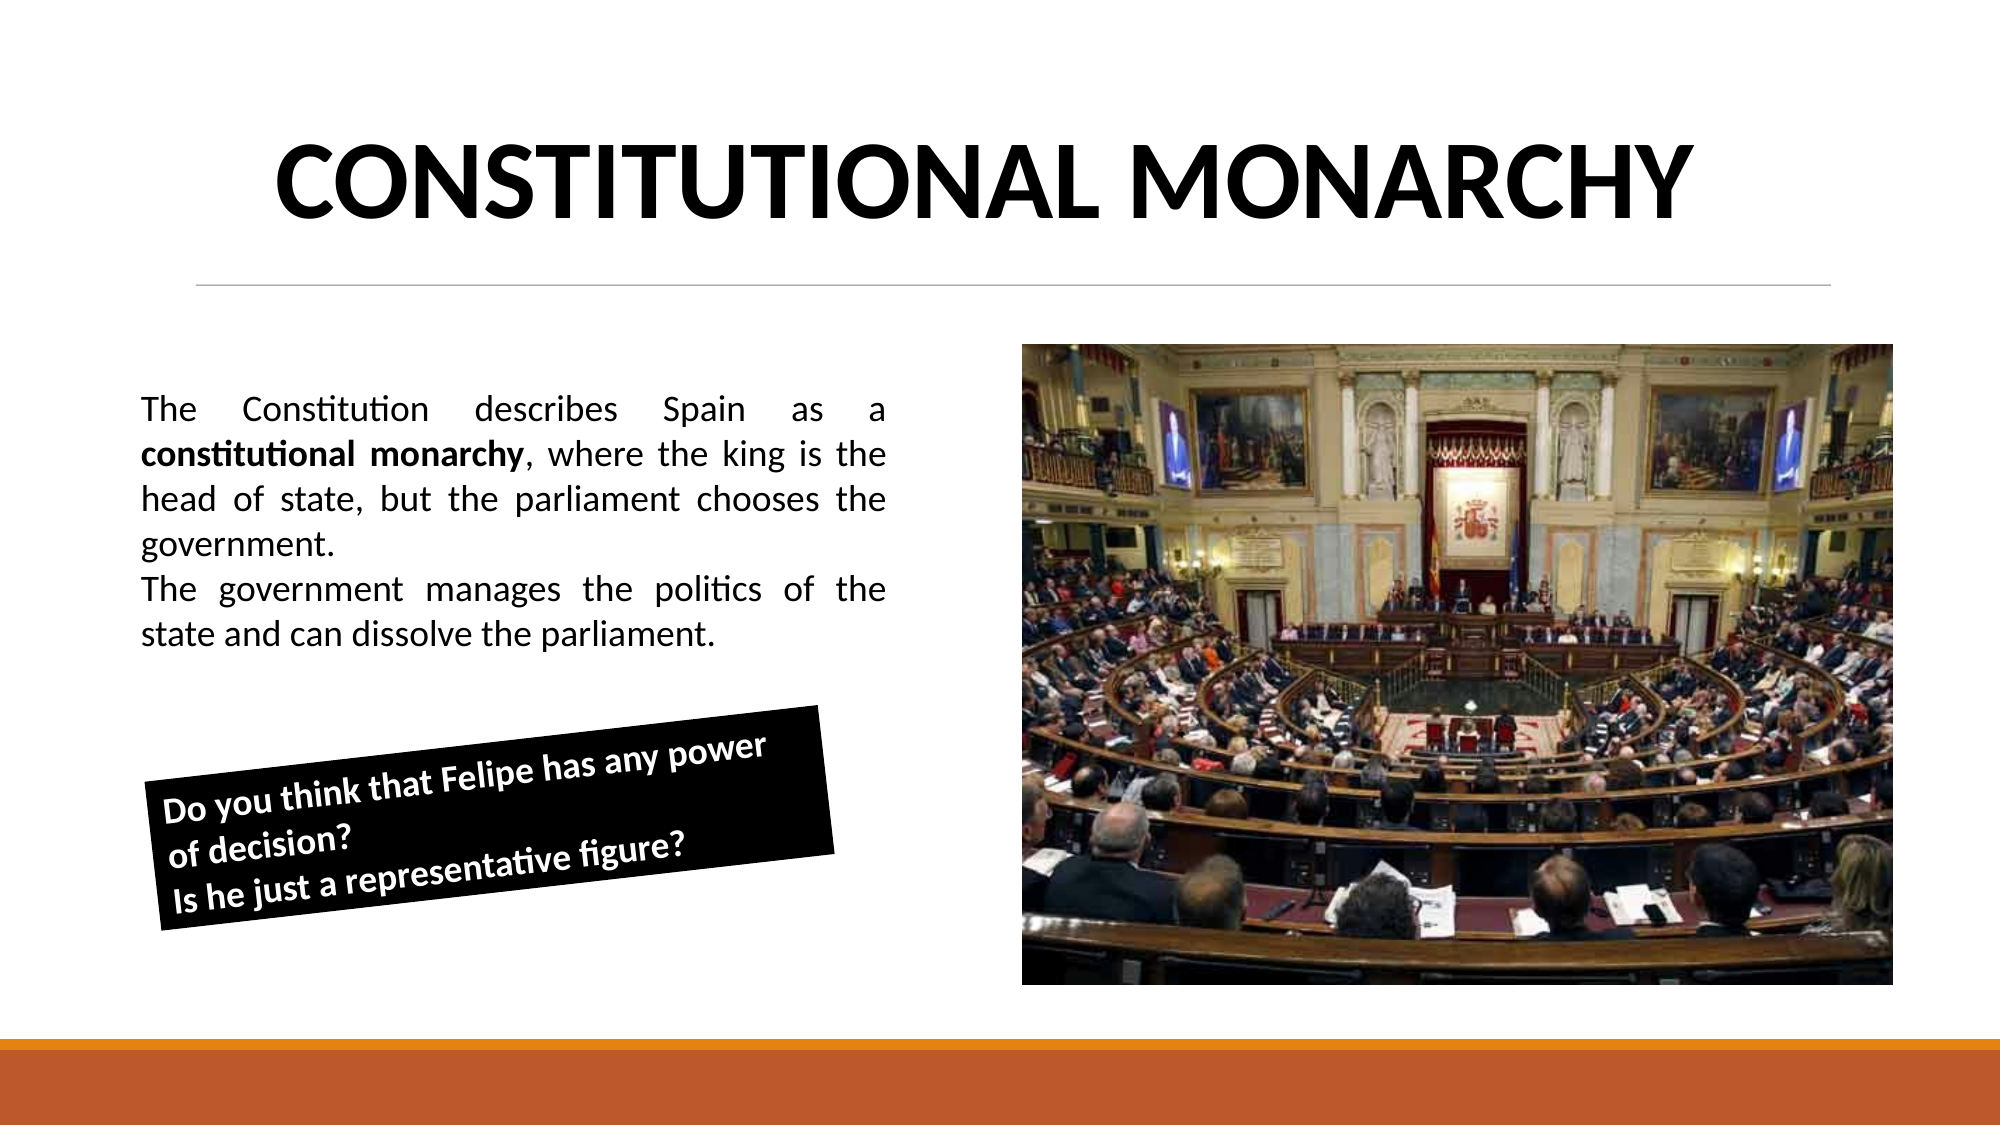

CONSTITUTIONAL MONARCHY
The Constitution describes Spain as a constitutional monarchy, where the king is the head of state, but the parliament chooses the government.
The government manages the politics of the state and can dissolve the parliament.
Do you think that Felipe has any power of decision?
Is he just a representative figure?